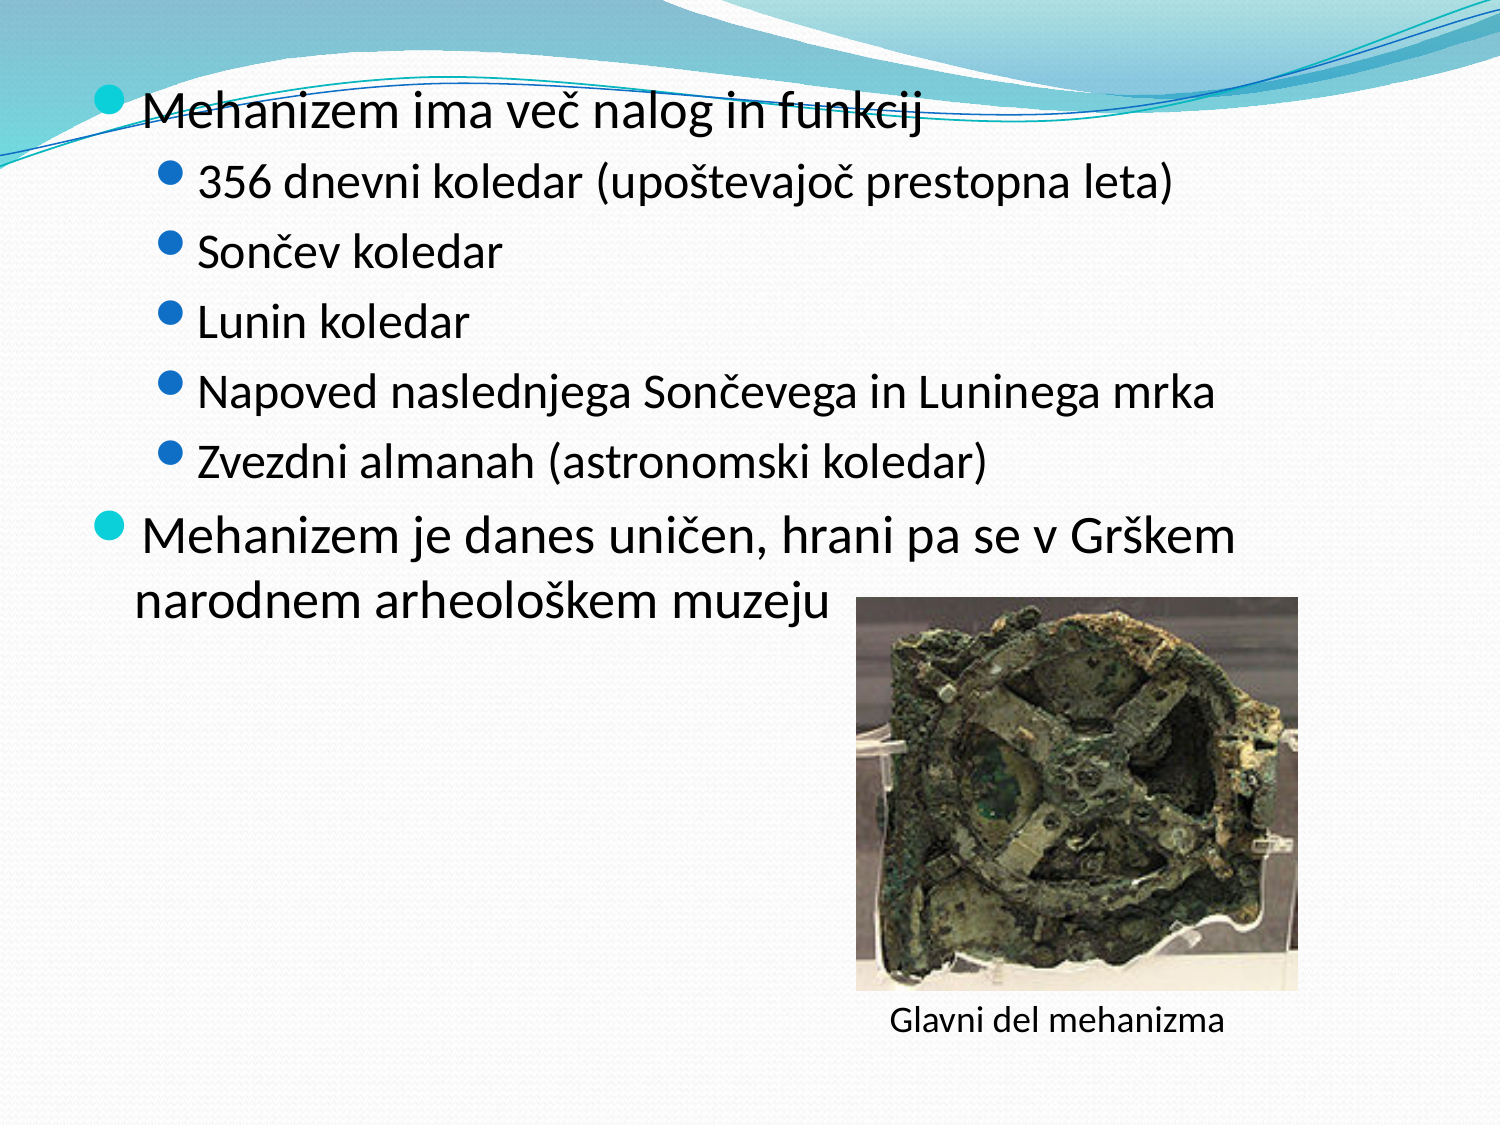

# Mehanizem ima več nalog in funkcij
356 dnevni koledar (upoštevajoč prestopna leta)
Sončev koledar
Lunin koledar
Napoved naslednjega Sončevega in Luninega mrka
Zvezdni almanah (astronomski koledar)
Mehanizem je danes uničen, hrani pa se v Grškem narodnem arheološkem muzeju
Glavni del mehanizma